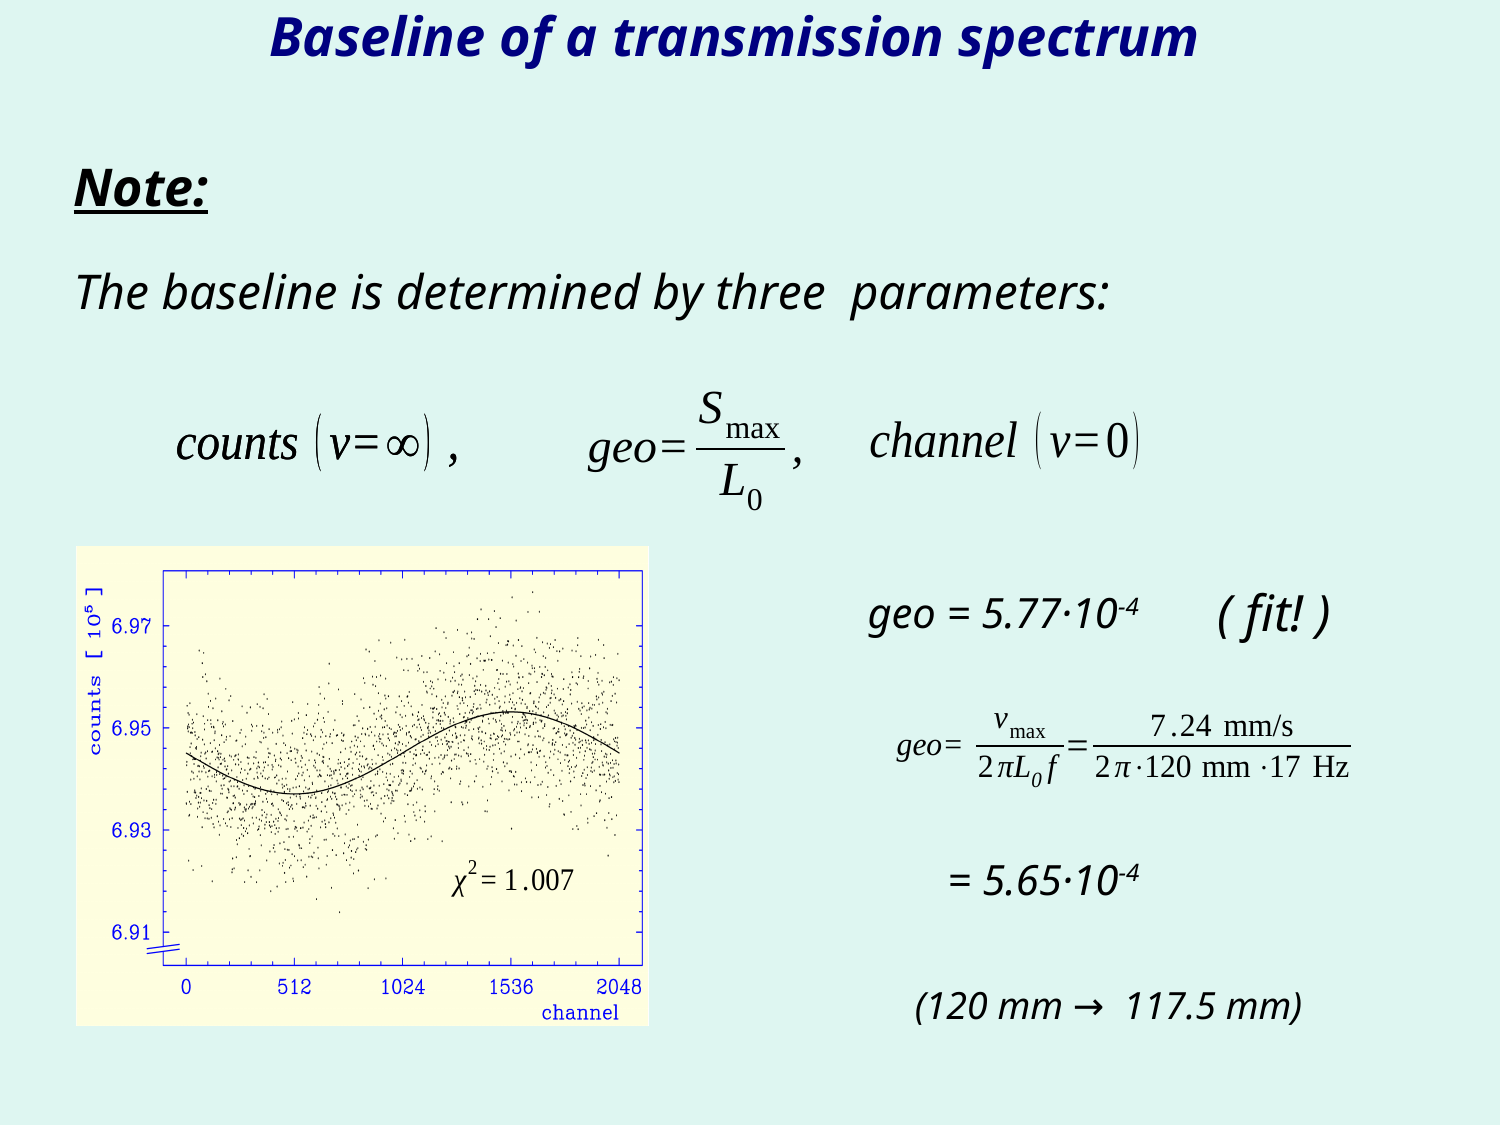

Baseline of a transmission spectrum
Note:
The baseline is determined by three parameters:
( fit! )
geo = 5.77·10-4
= 5.65·10-4
(120 mm → 117.5 mm)